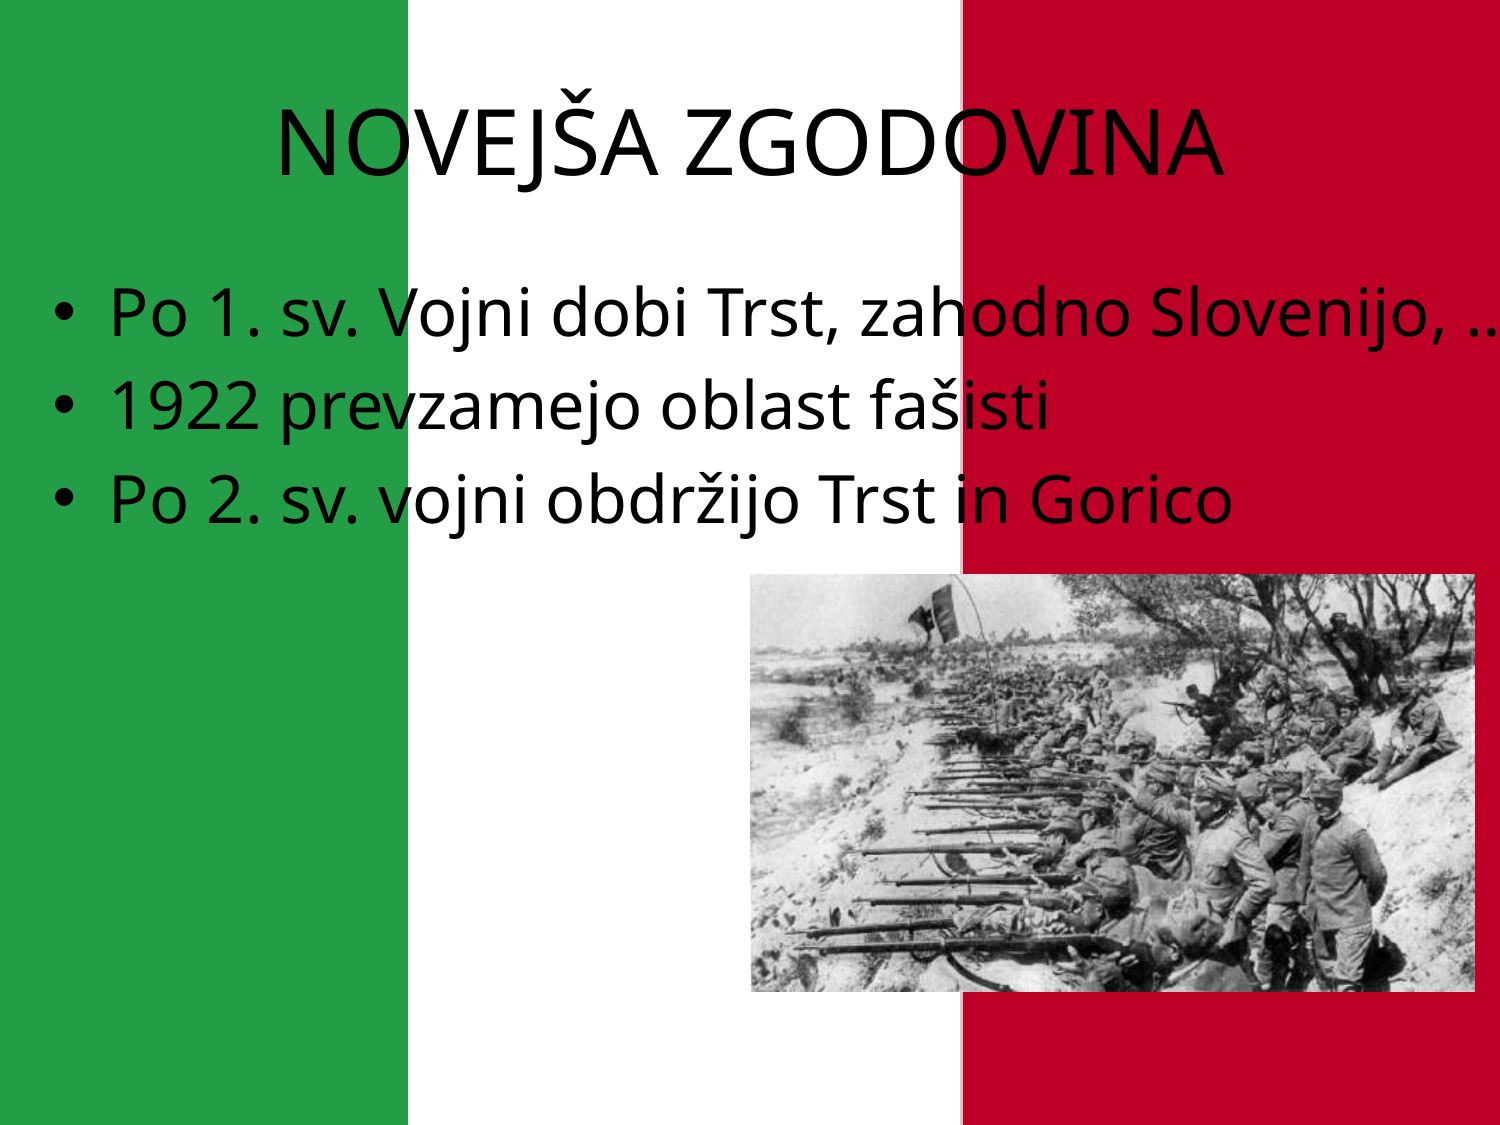

# NOVEJŠA ZGODOVINA
Po 1. sv. Vojni dobi Trst, zahodno Slovenijo, …
1922 prevzamejo oblast fašisti
Po 2. sv. vojni obdržijo Trst in Gorico